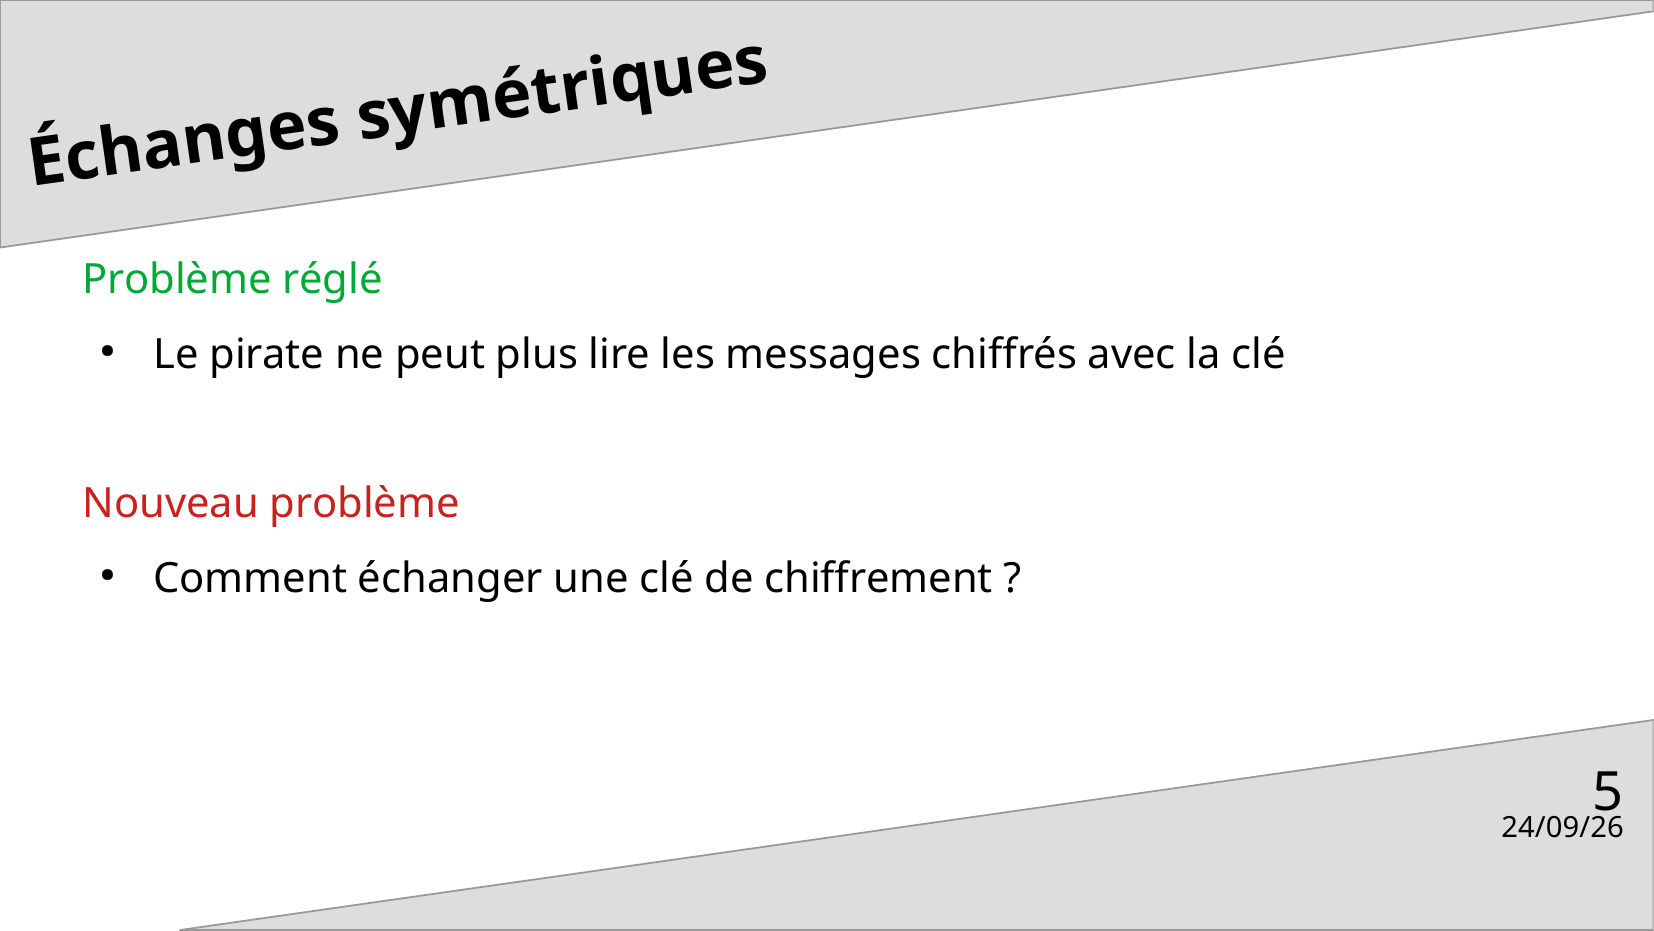

# Échanges symétriques
Problème réglé
Le pirate ne peut plus lire les messages chiffrés avec la clé
Nouveau problème
Comment échanger une clé de chiffrement ?
5